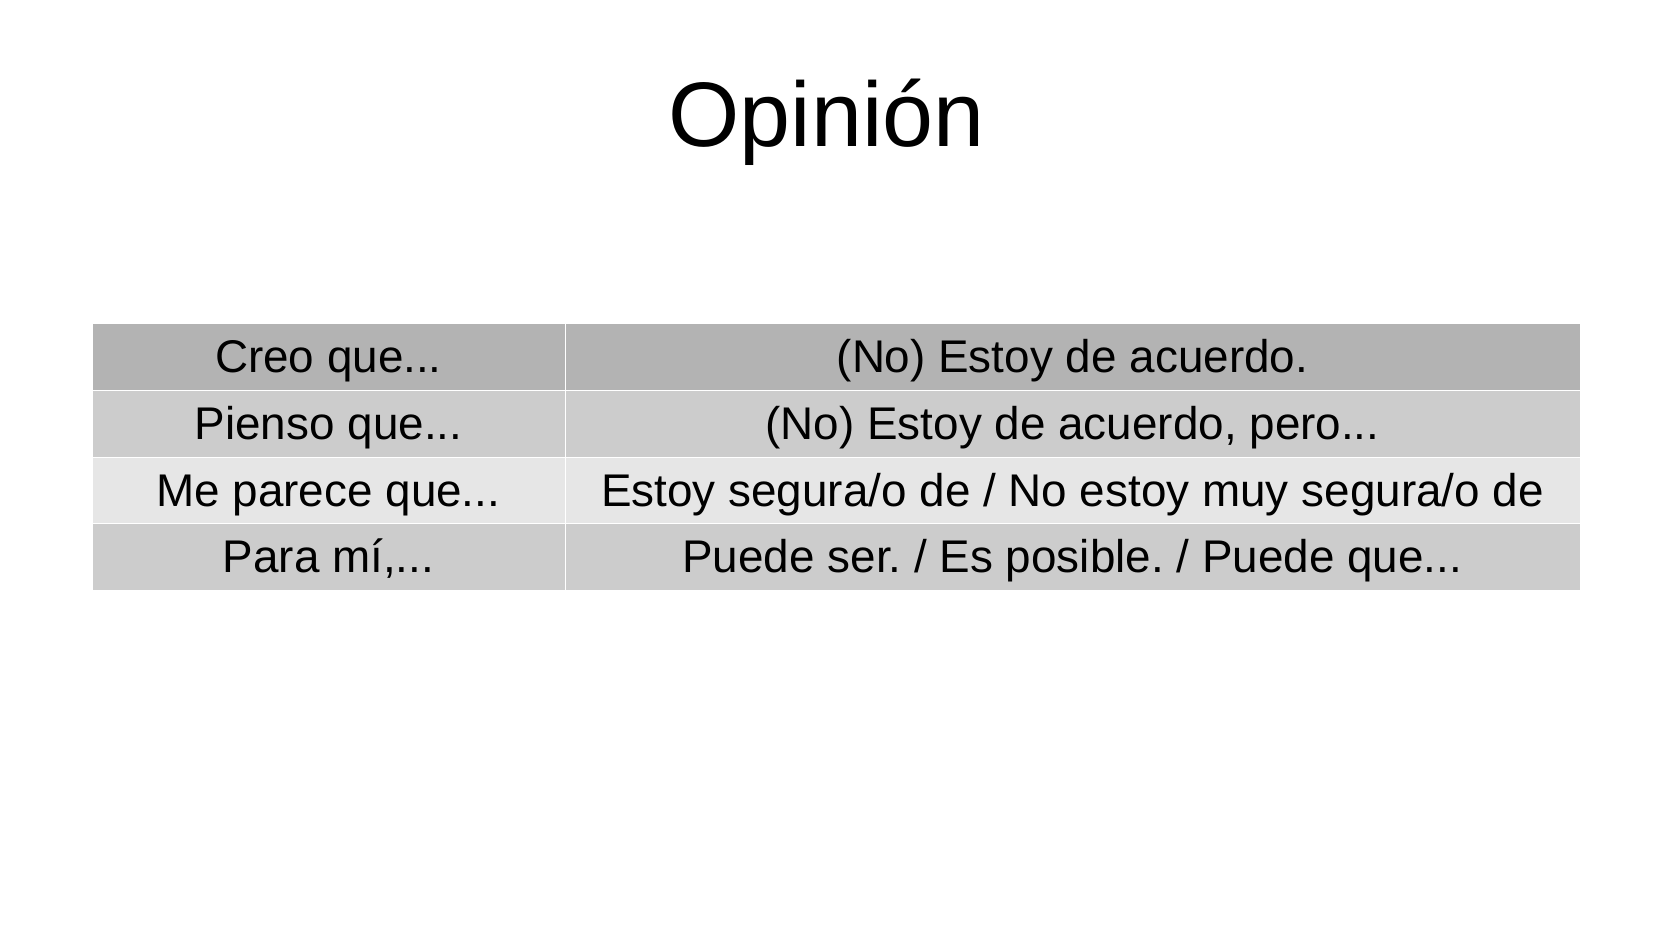

# Opinión
| Creo que... | (No) Estoy de acuerdo. |
| --- | --- |
| Pienso que... | (No) Estoy de acuerdo, pero... |
| Me parece que... | Estoy segura/o de / No estoy muy segura/o de |
| Para mí,... | Puede ser. / Es posible. / Puede que... |